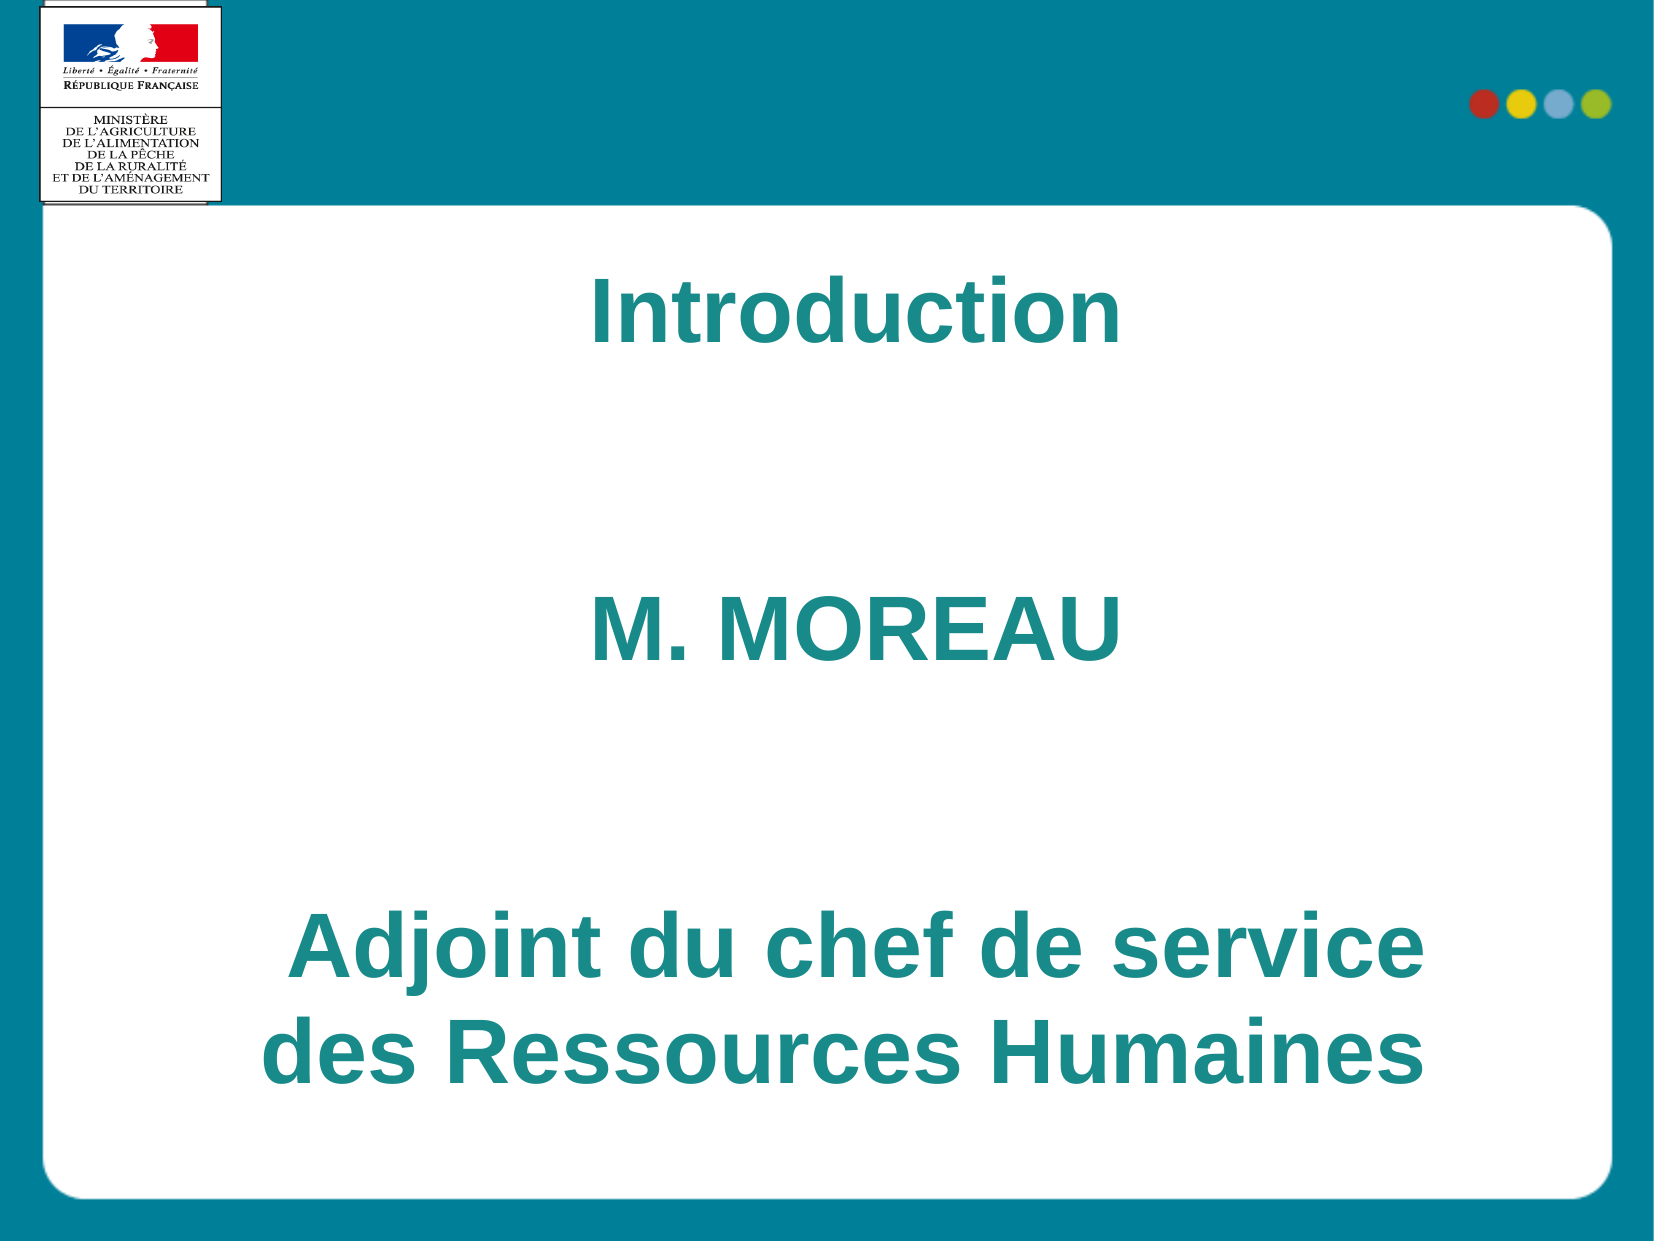

# Introduction
M. MOREAU
Adjoint du chef de service
des Ressources Humaines